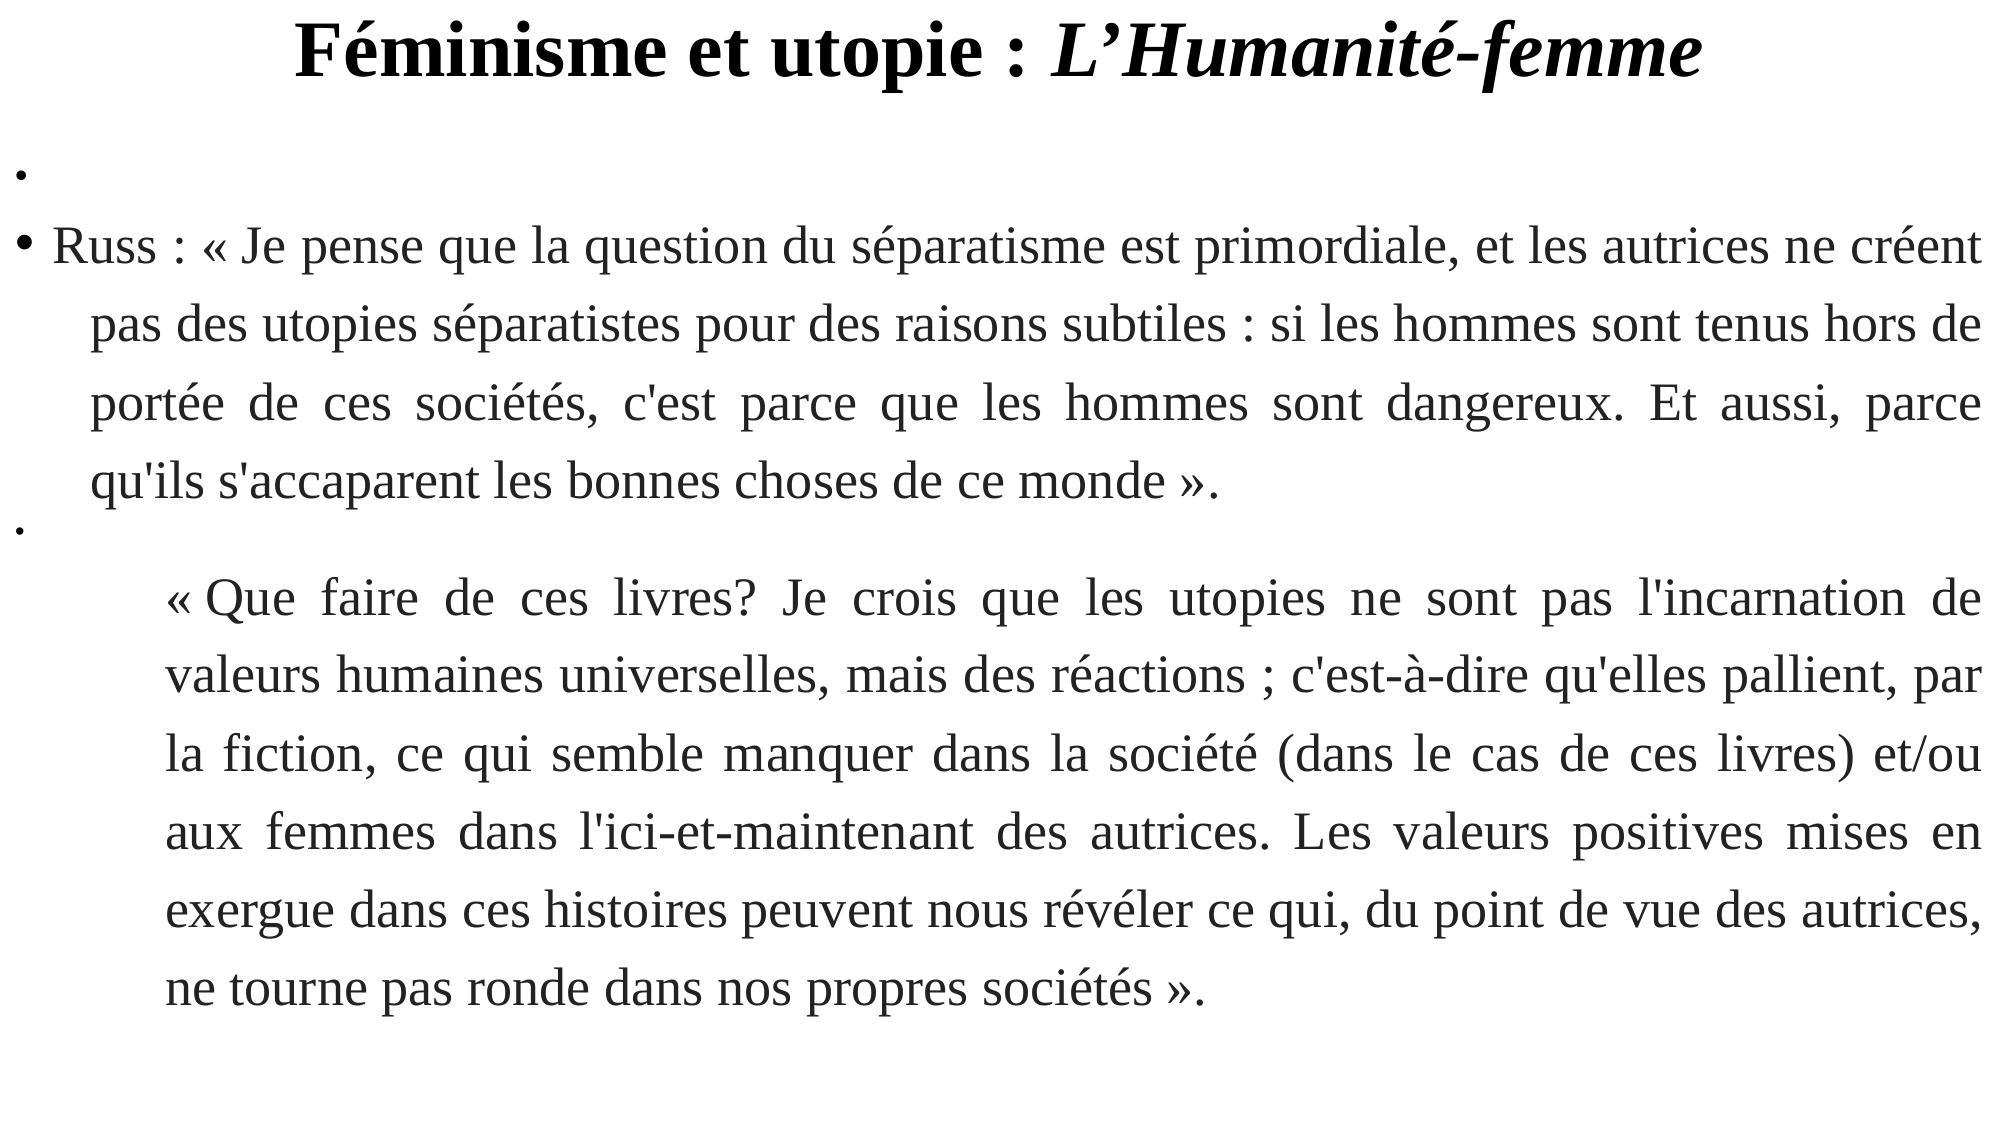

# Féminisme et utopie : L’Humanité-femme
Russ : « Je pense que la question du séparatisme est primordiale, et les autrices ne créent pas des utopies séparatistes pour des raisons subtiles : si les hommes sont tenus hors de portée de ces sociétés, c'est parce que les hommes sont dangereux. Et aussi, parce qu'ils s'accaparent les bonnes choses de ce monde ».
« Que faire de ces livres? Je crois que les utopies ne sont pas l'incarnation de valeurs humaines universelles, mais des réactions ; c'est-à-dire qu'elles pallient, par la fiction, ce qui semble manquer dans la société (dans le cas de ces livres) et/ou aux femmes dans l'ici-et-maintenant des autrices. Les valeurs positives mises en exergue dans ces histoires peuvent nous révéler ce qui, du point de vue des autrices, ne tourne pas ronde dans nos propres sociétés ».